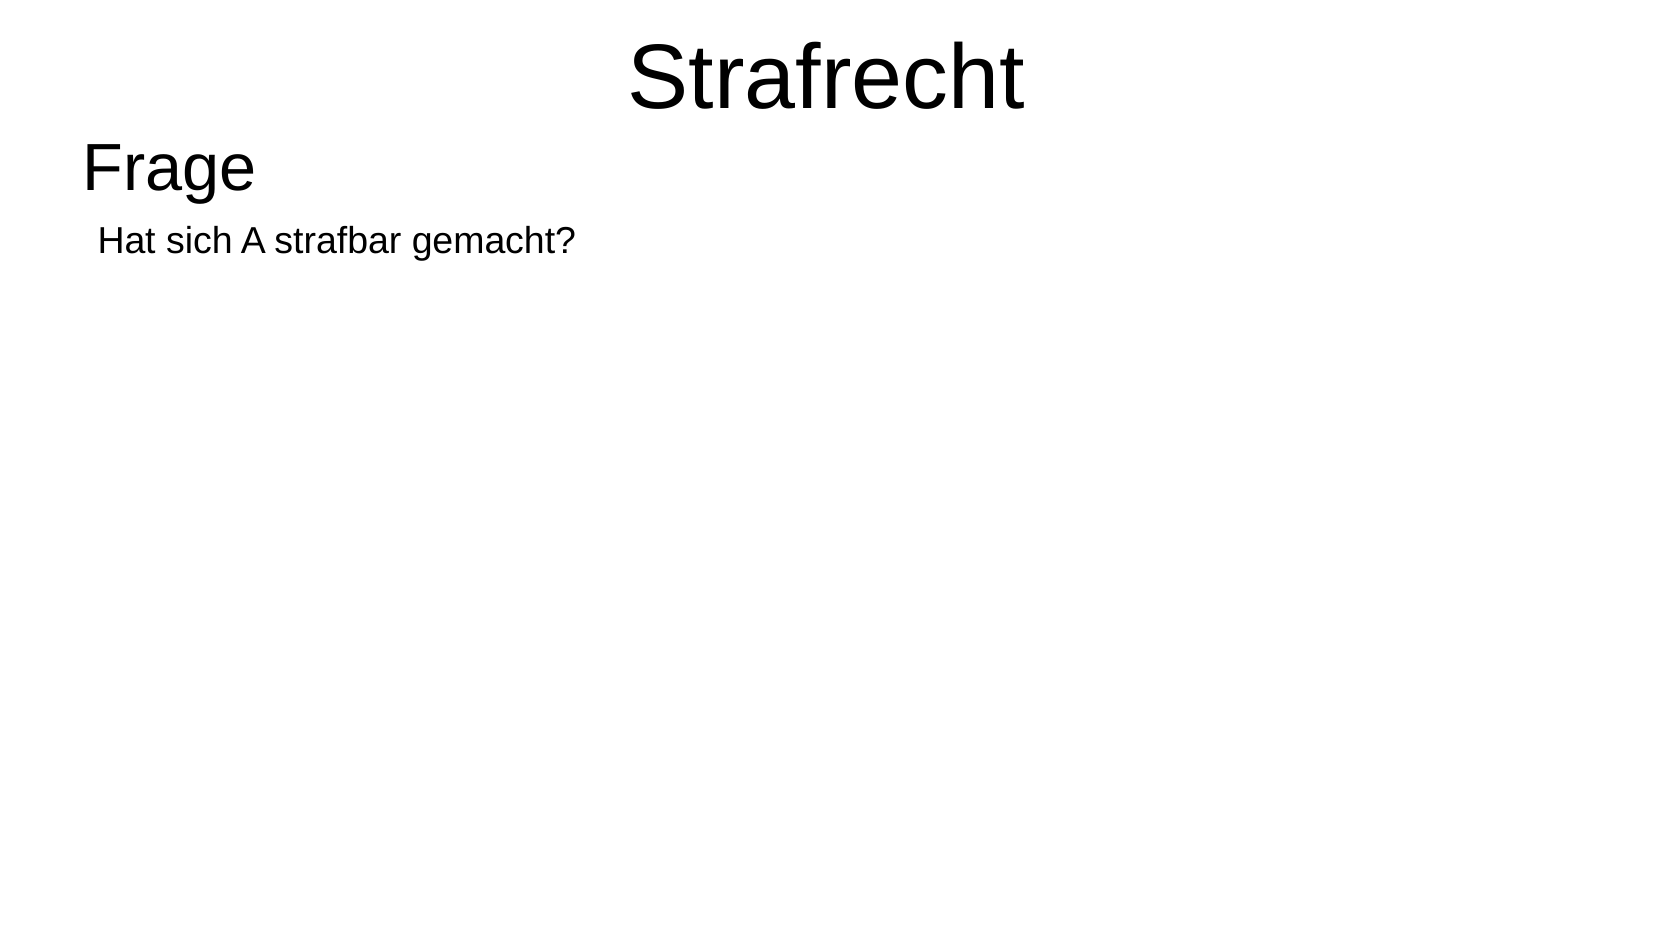

# Strafrecht
Frage
Hat sich A strafbar gemacht?